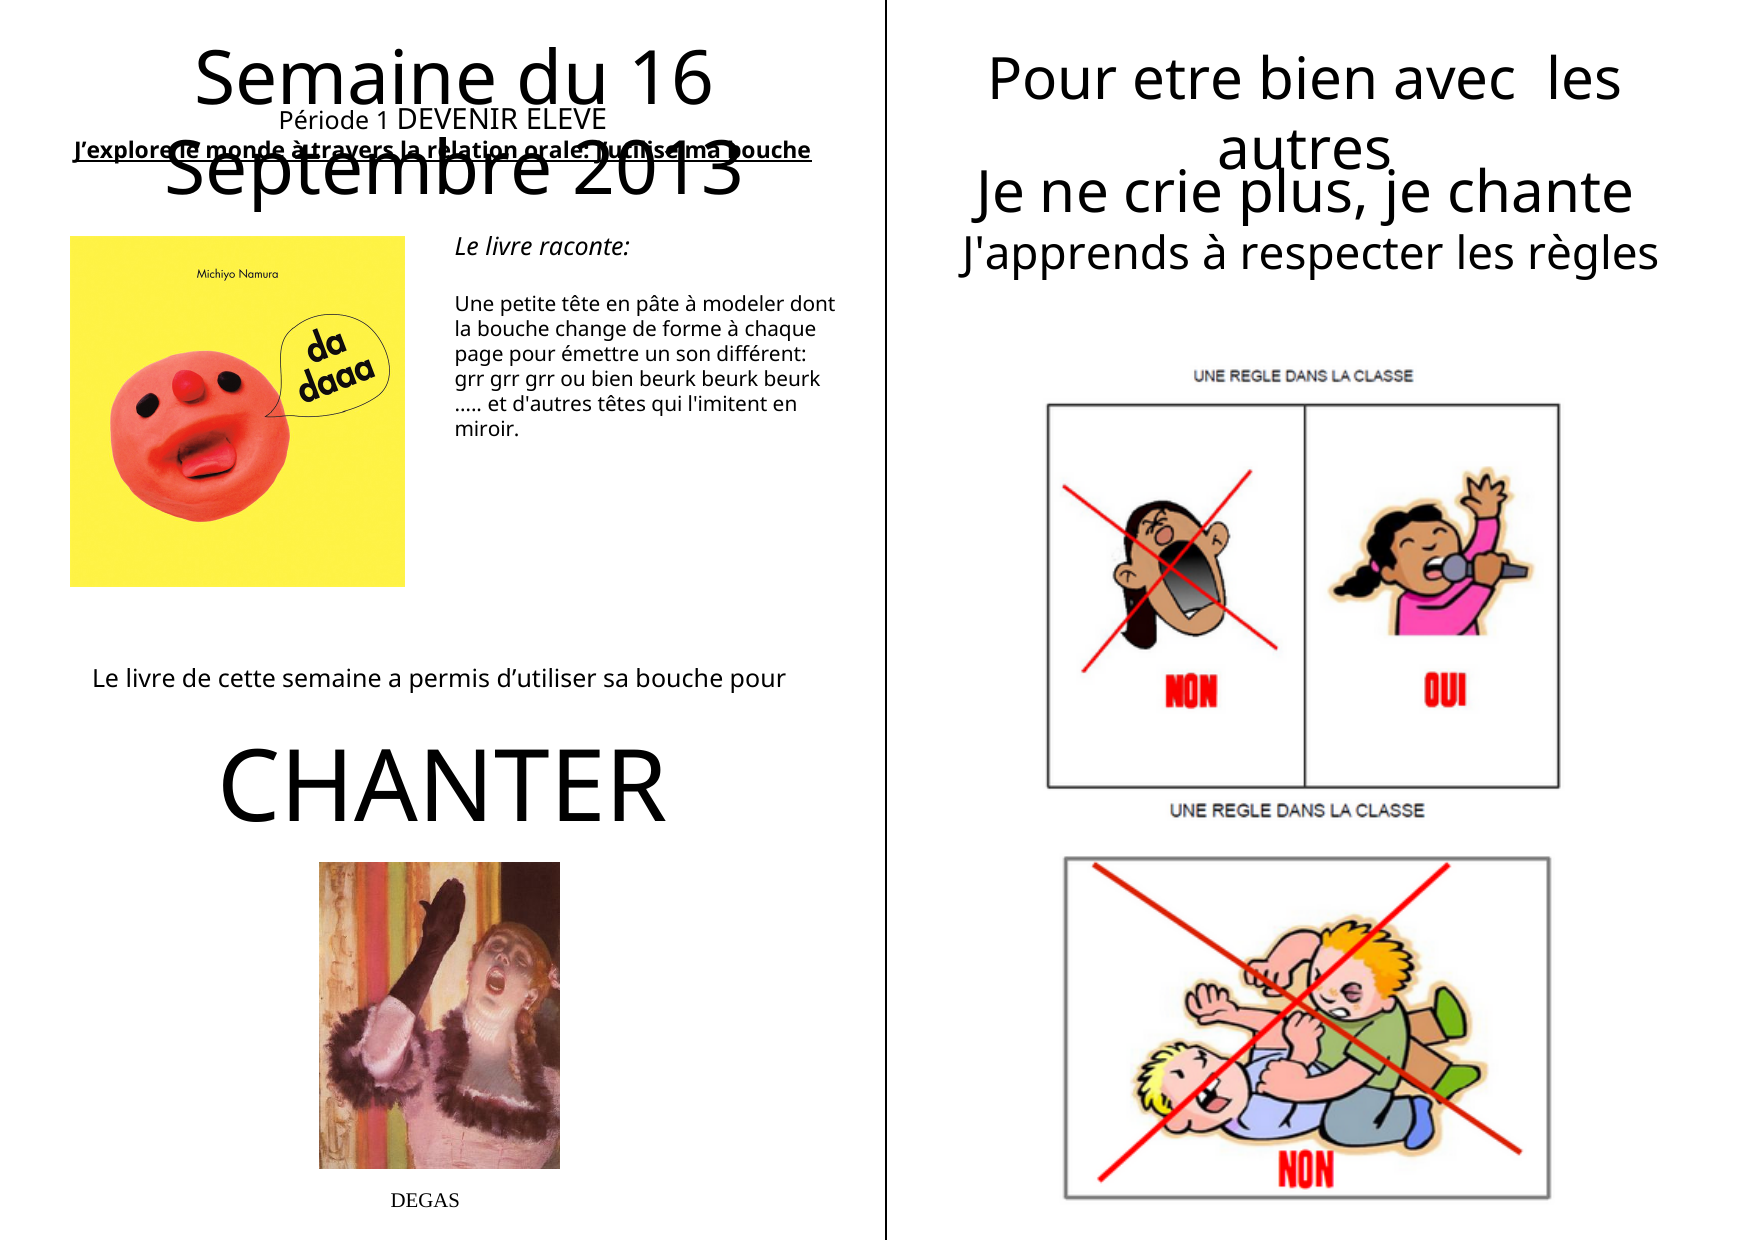

Semaine du 16 Septembre 2013
Pour etre bien avec les autres
Période 1 DEVENIR ELEVE
J’explore le monde à travers la relation orale: j’utilise ma bouche
Je ne crie plus, je chante
 J'apprends à respecter les règles
Le livre raconte:
Une petite tête en pâte à modeler dont la bouche change de forme à chaque page pour émettre un son différent: grr grr grr ou bien beurk beurk beurk ….. et d'autres têtes qui l'imitent en miroir.
Le livre de cette semaine a permis d’utiliser sa bouche pour
CHANTER
DEGAS